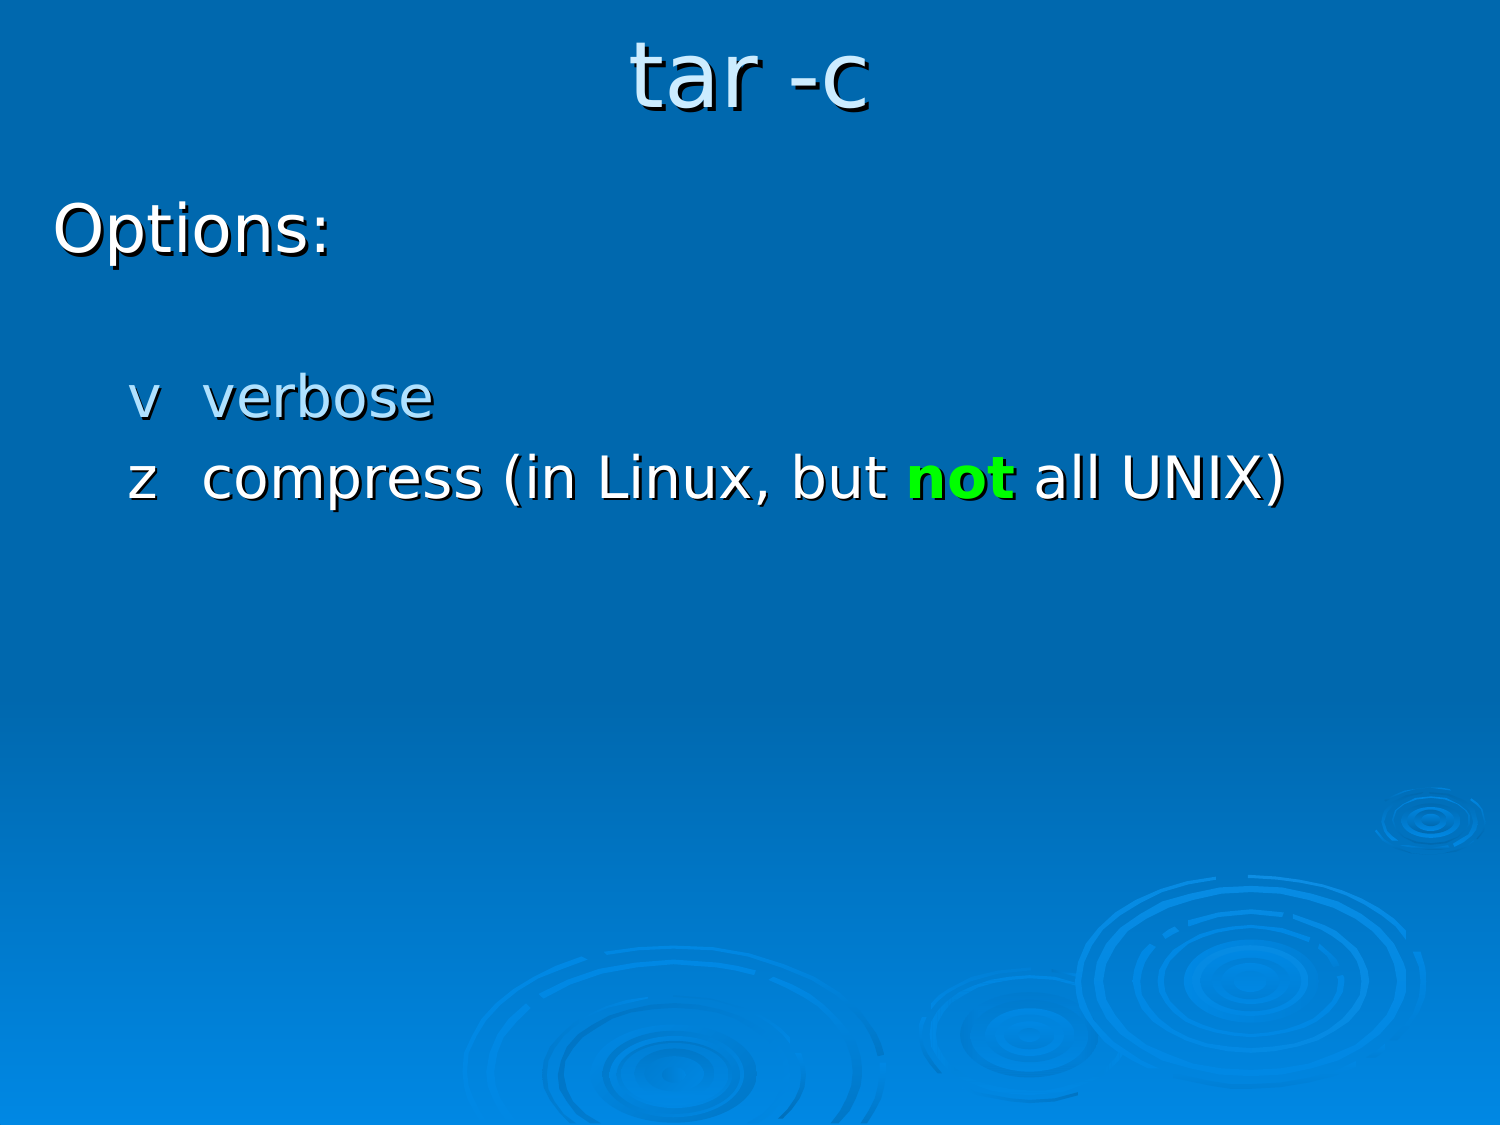

# tar -c
Options:
v	verbose
z	compress (in Linux, but not all UNIX)